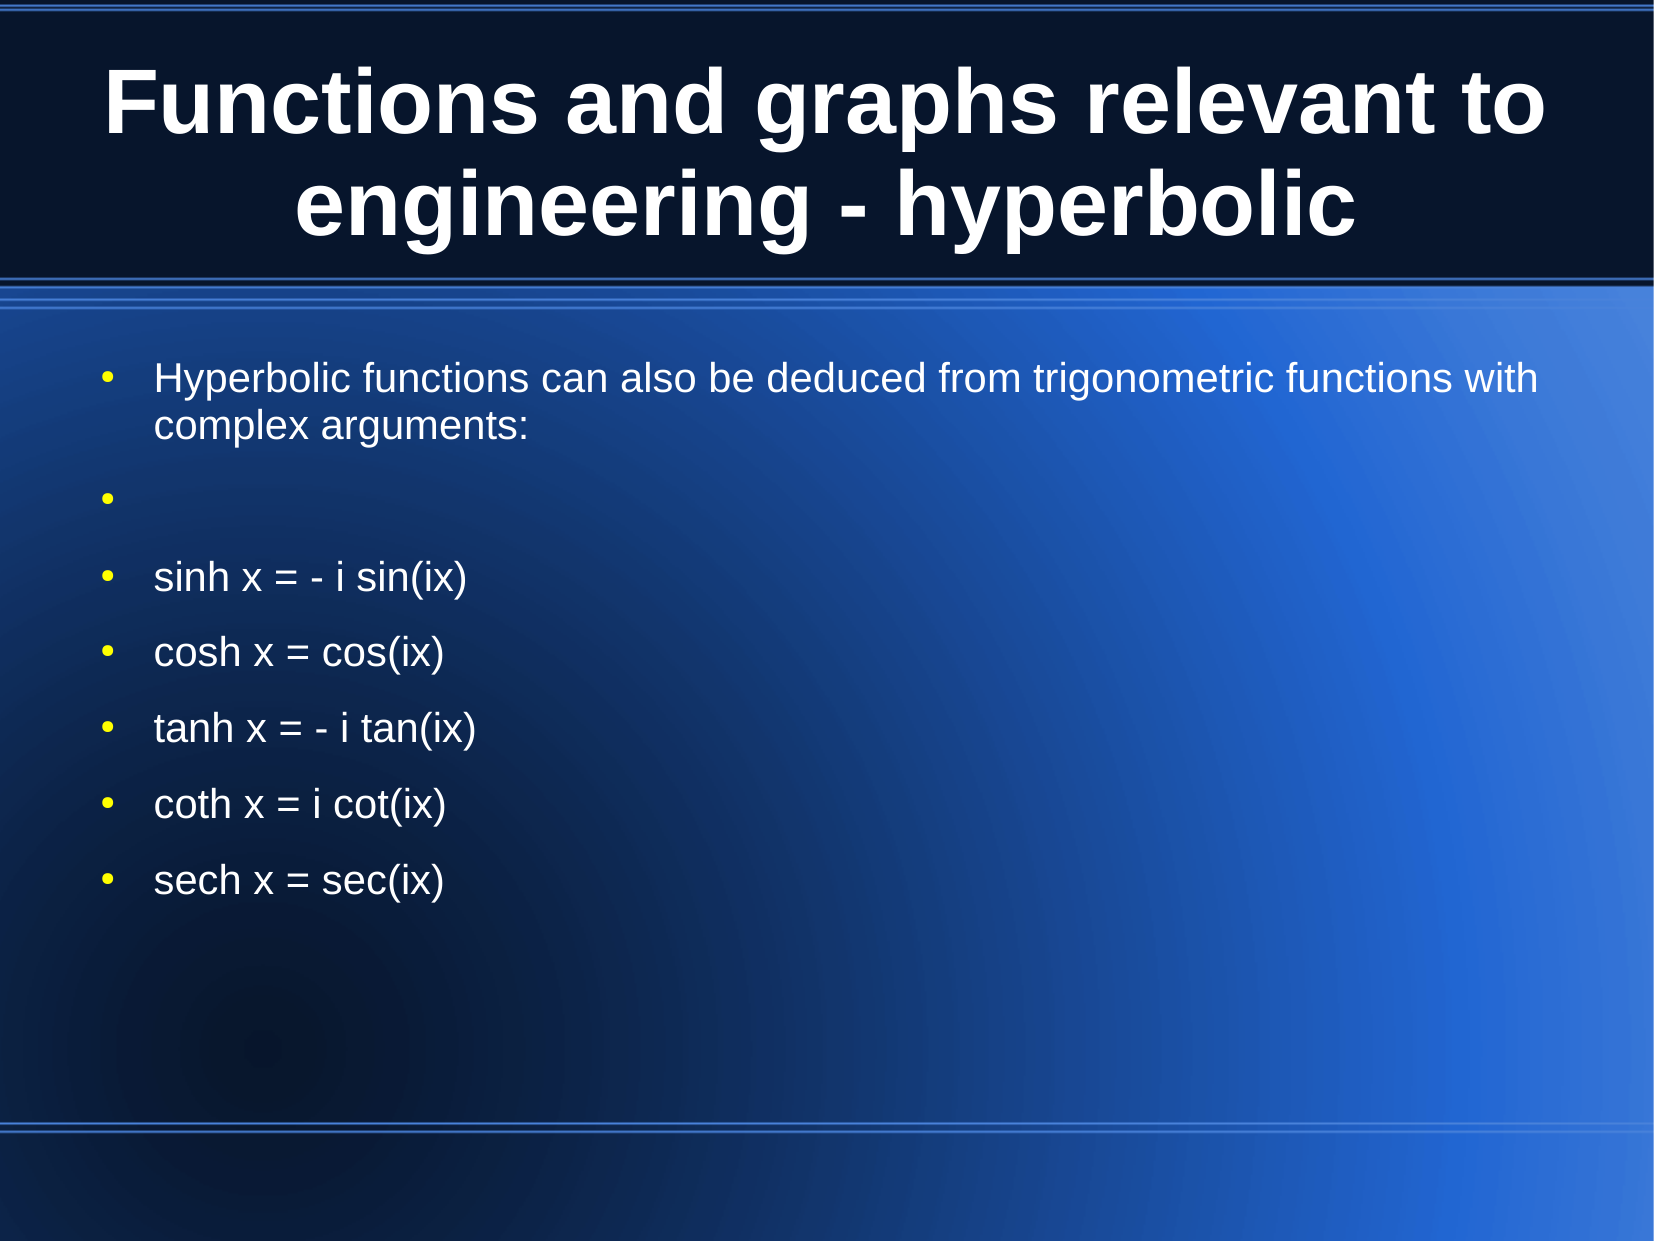

# Functions and graphs relevant to engineering - hyperbolic
Hyperbolic functions can also be deduced from trigonometric functions with complex arguments:
sinh x = - i sin(ix)
cosh x = cos(ix)
tanh x = - i tan(ix)
coth x = i cot(ix)
sech x = sec(ix)